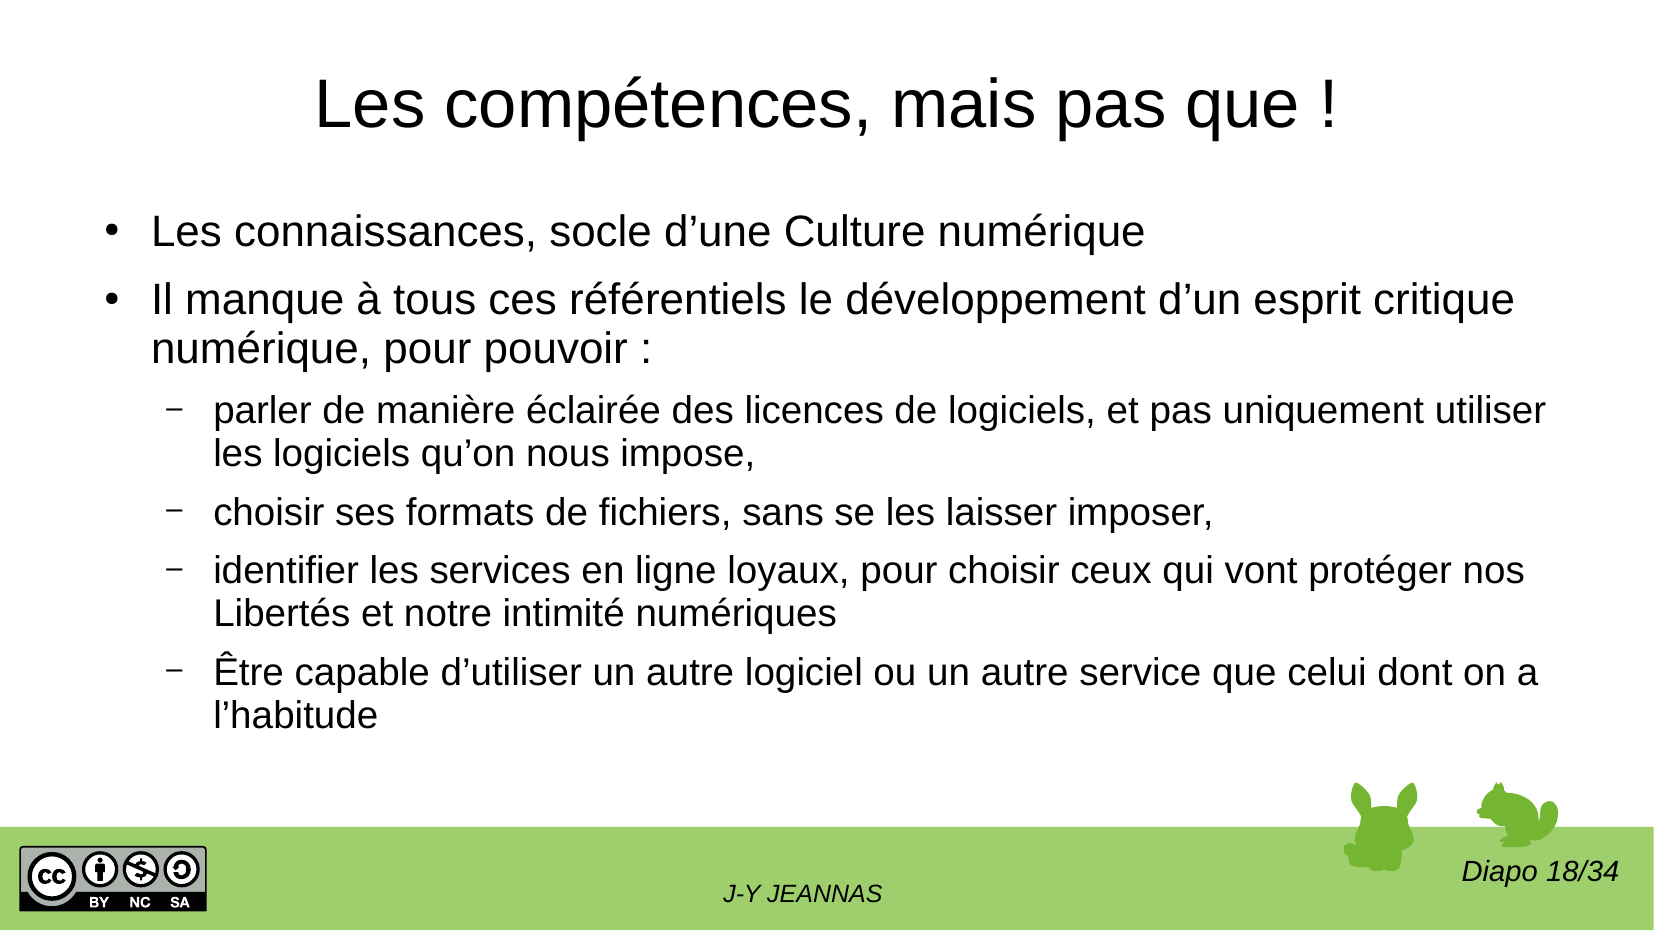

# Les compétences, mais pas que !
Les connaissances, socle d’une Culture numérique
Il manque à tous ces référentiels le développement d’un esprit critique numérique, pour pouvoir :
parler de manière éclairée des licences de logiciels, et pas uniquement utiliser les logiciels qu’on nous impose,
choisir ses formats de fichiers, sans se les laisser imposer,
identifier les services en ligne loyaux, pour choisir ceux qui vont protéger nos Libertés et notre intimité numériques
Être capable d’utiliser un autre logiciel ou un autre service que celui dont on a l’habitude